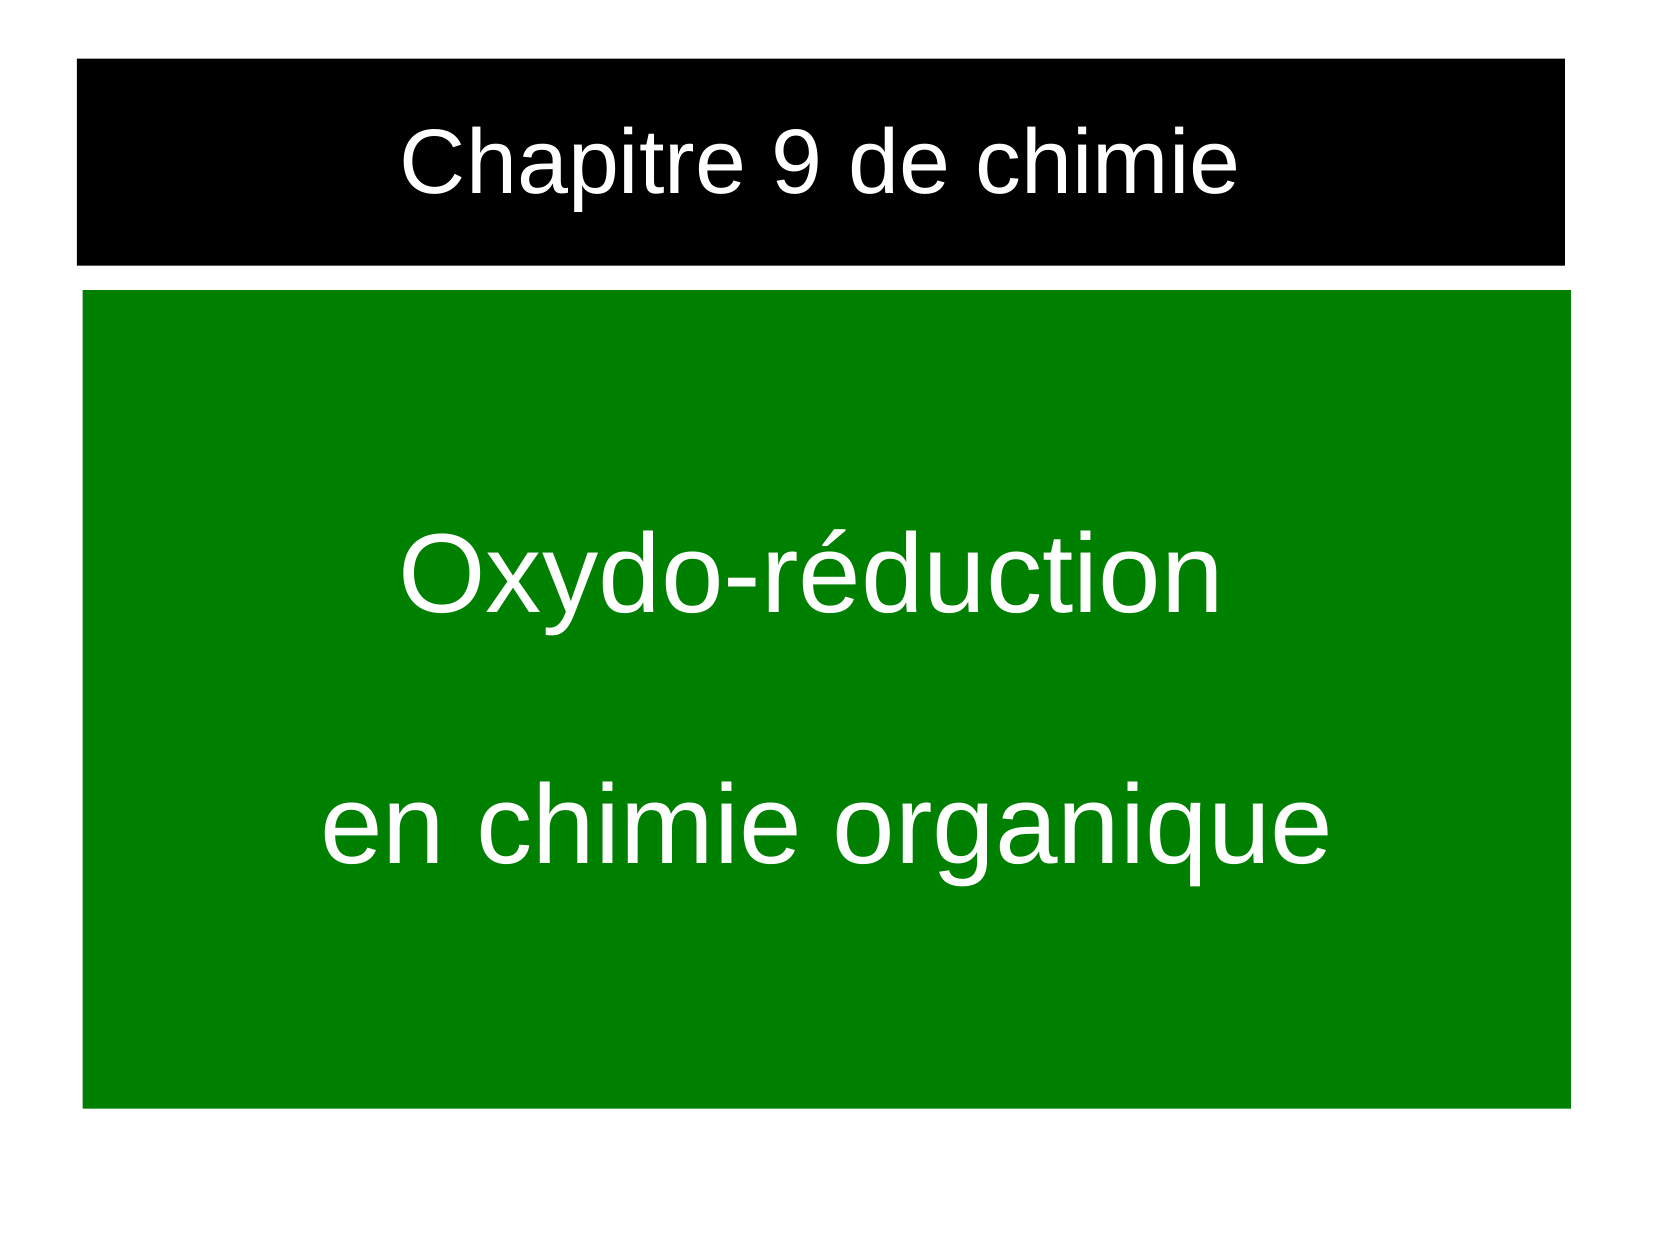

# Chapitre 9 de chimie
Oxydo-réduction
en chimie organique